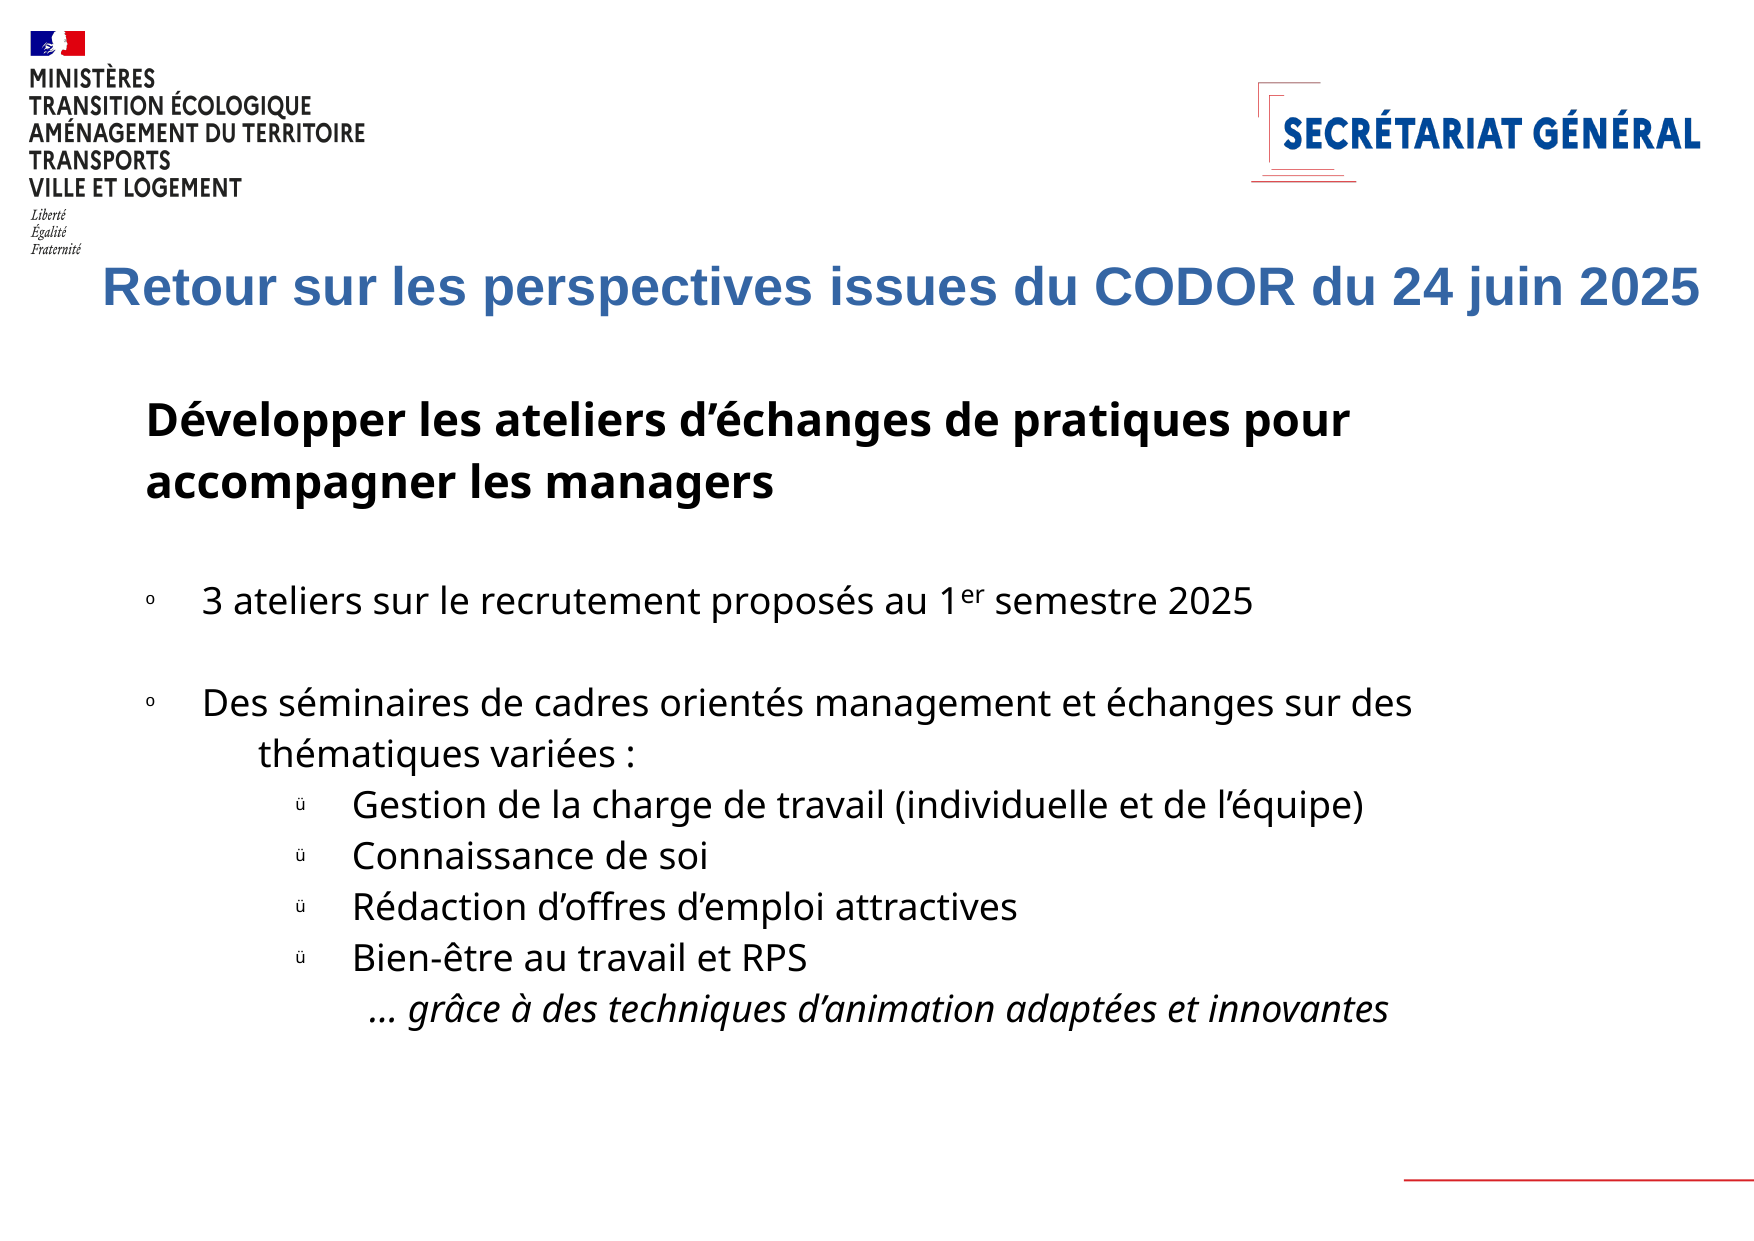

# Retour sur les perspectives issues du CODOR du 24 juin 2025
Développer les ateliers d’échanges de pratiques pour accompagner les managers
3 ateliers sur le recrutement proposés au 1er semestre 2025
Des séminaires de cadres orientés management et échanges sur des thématiques variées :
Gestion de la charge de travail (individuelle et de l’équipe)
Connaissance de soi
Rédaction d’offres d’emploi attractives
Bien-être au travail et RPS
	… grâce à des techniques d’animation adaptées et innovantes